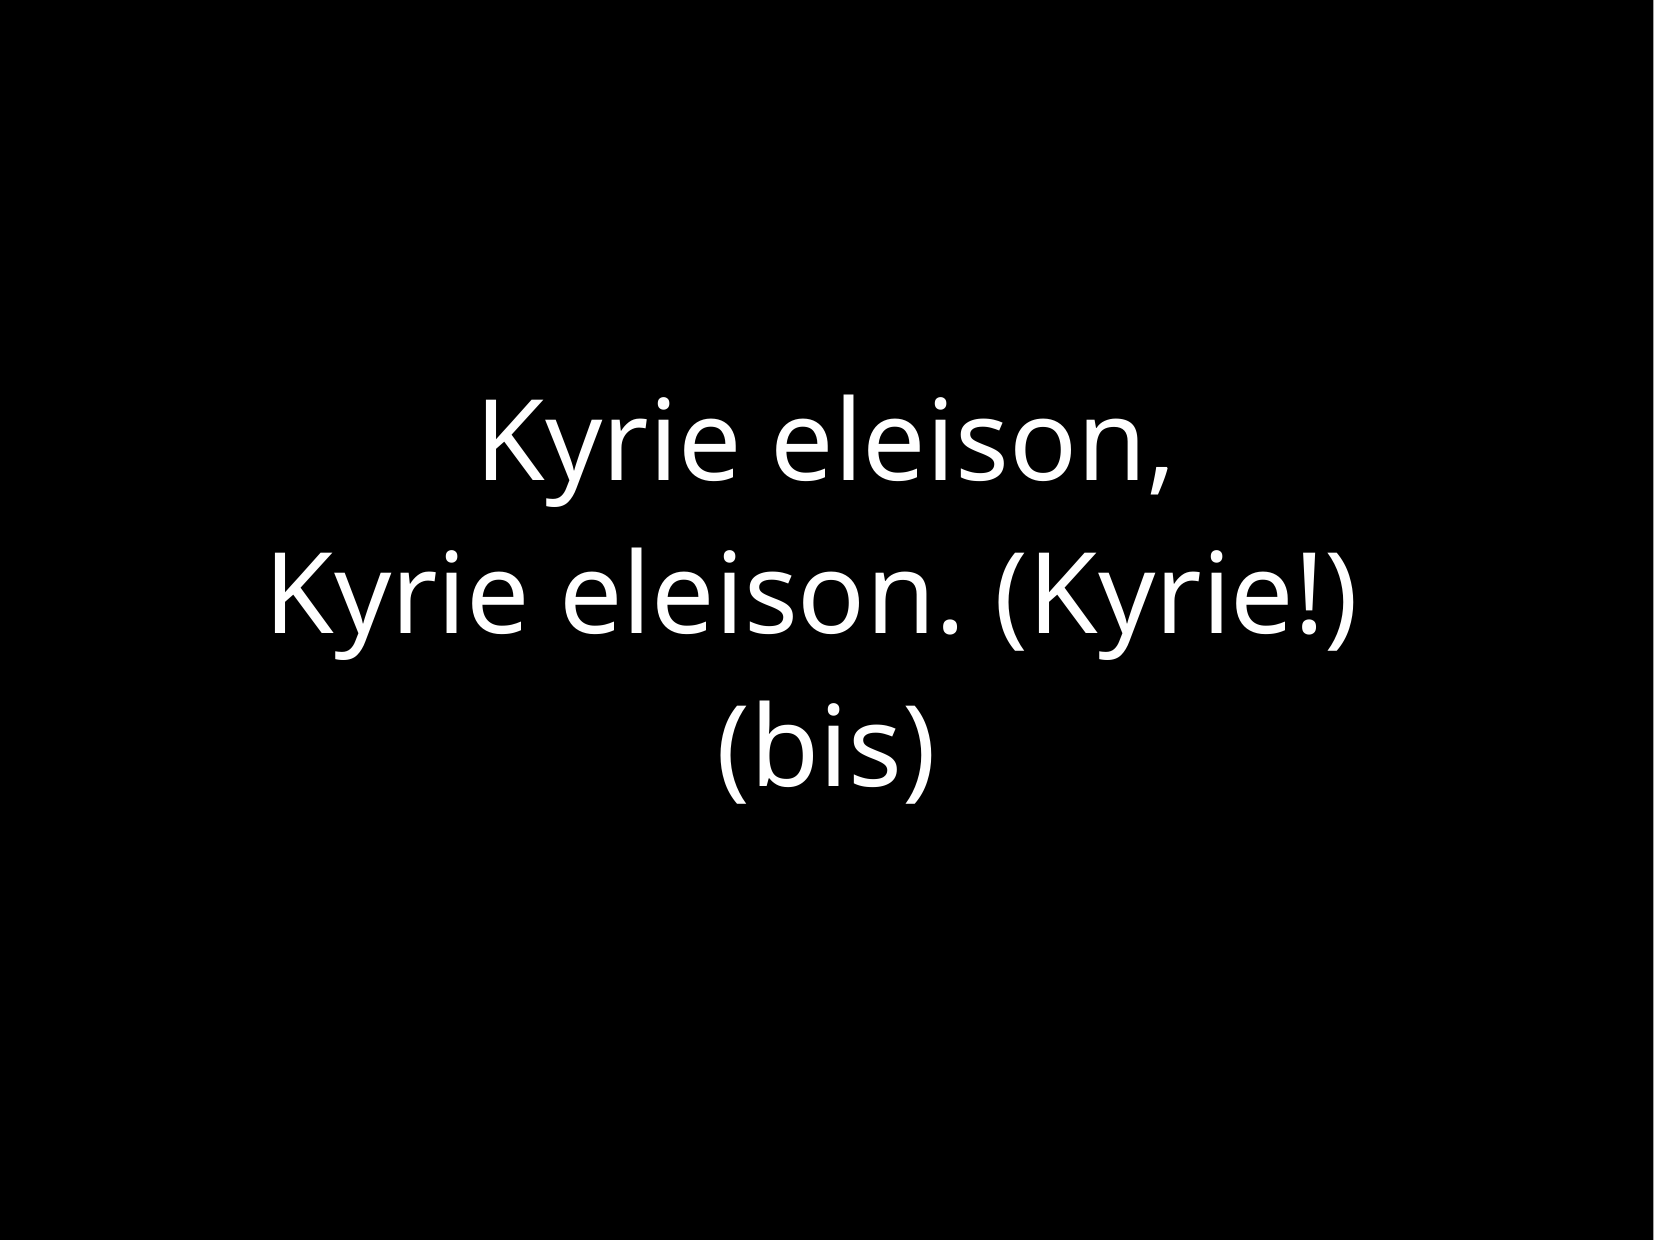

# Kyrie eleison,
Kyrie eleison. (Kyrie!)
(bis)